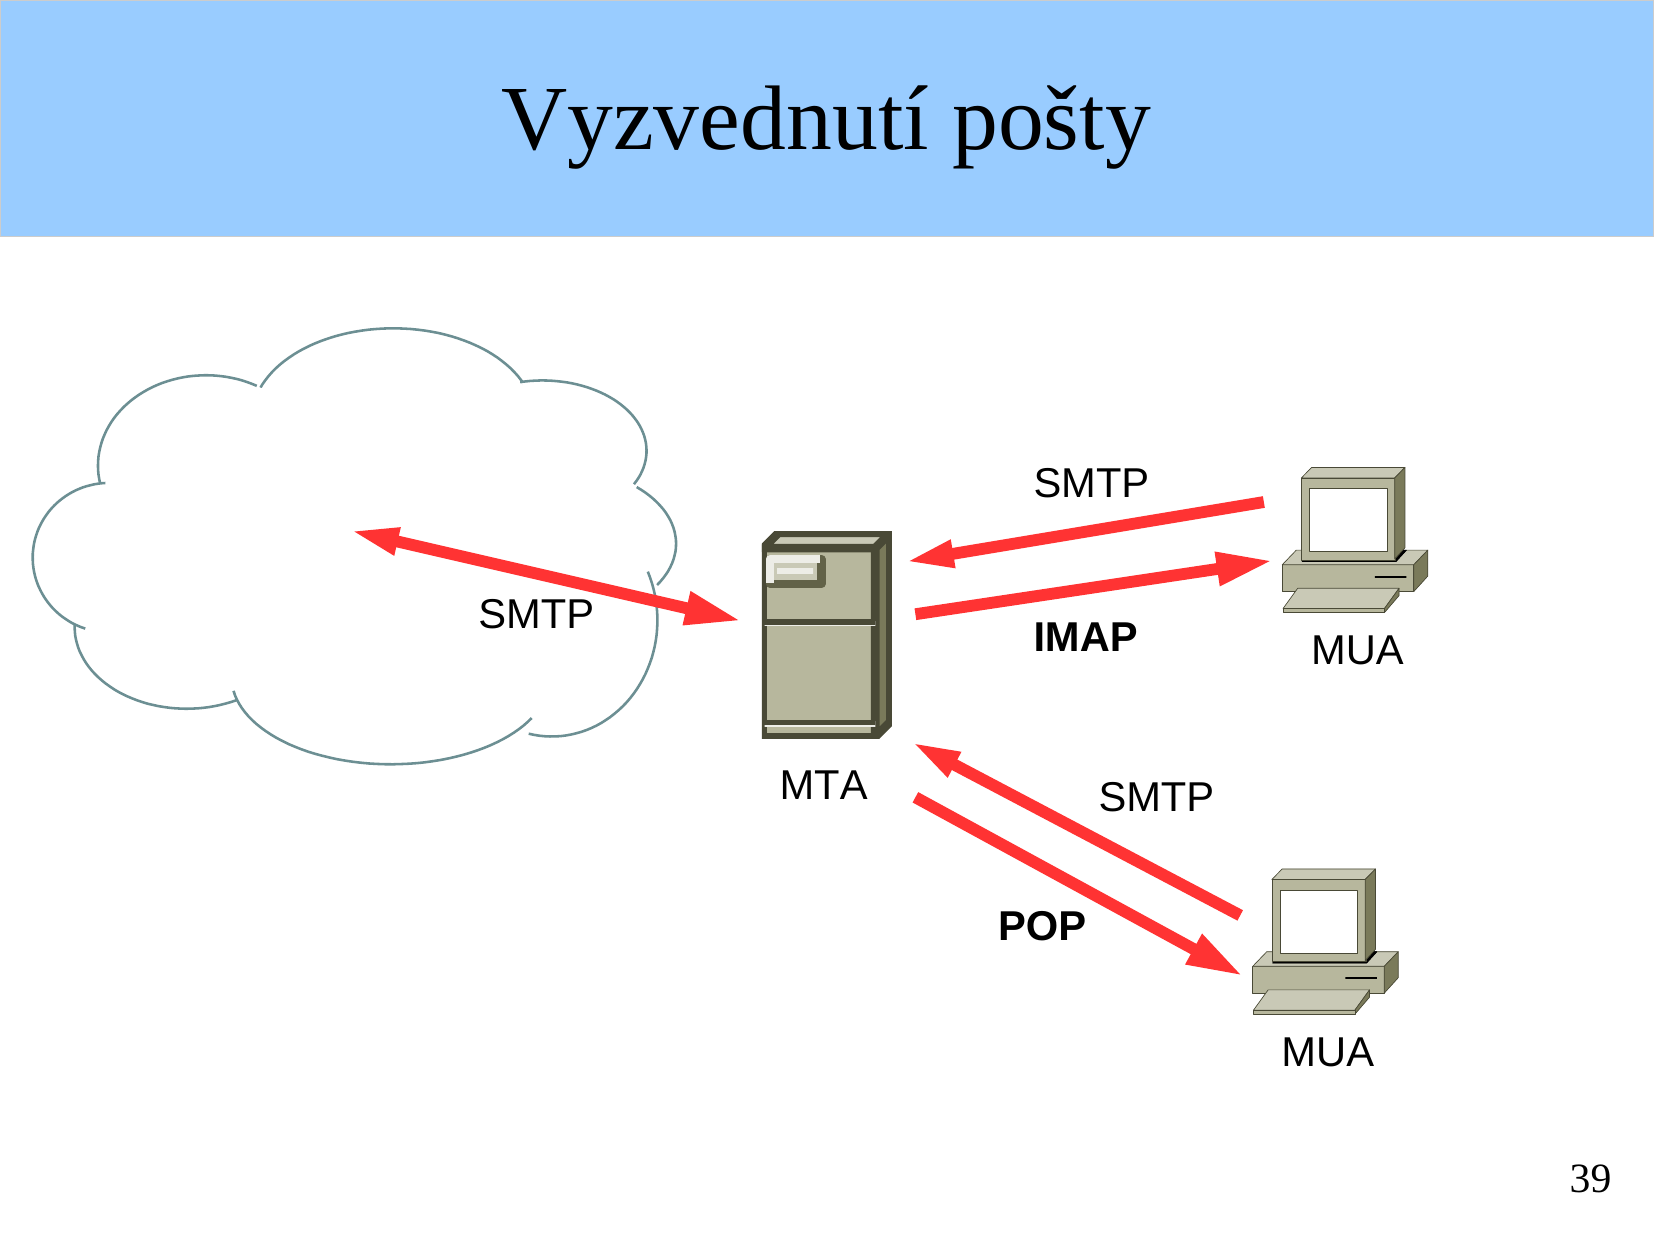

# Vyzvednutí pošty
SMTP
SMTP
IMAP
MUA
MTA
SMTP
POP
MUA